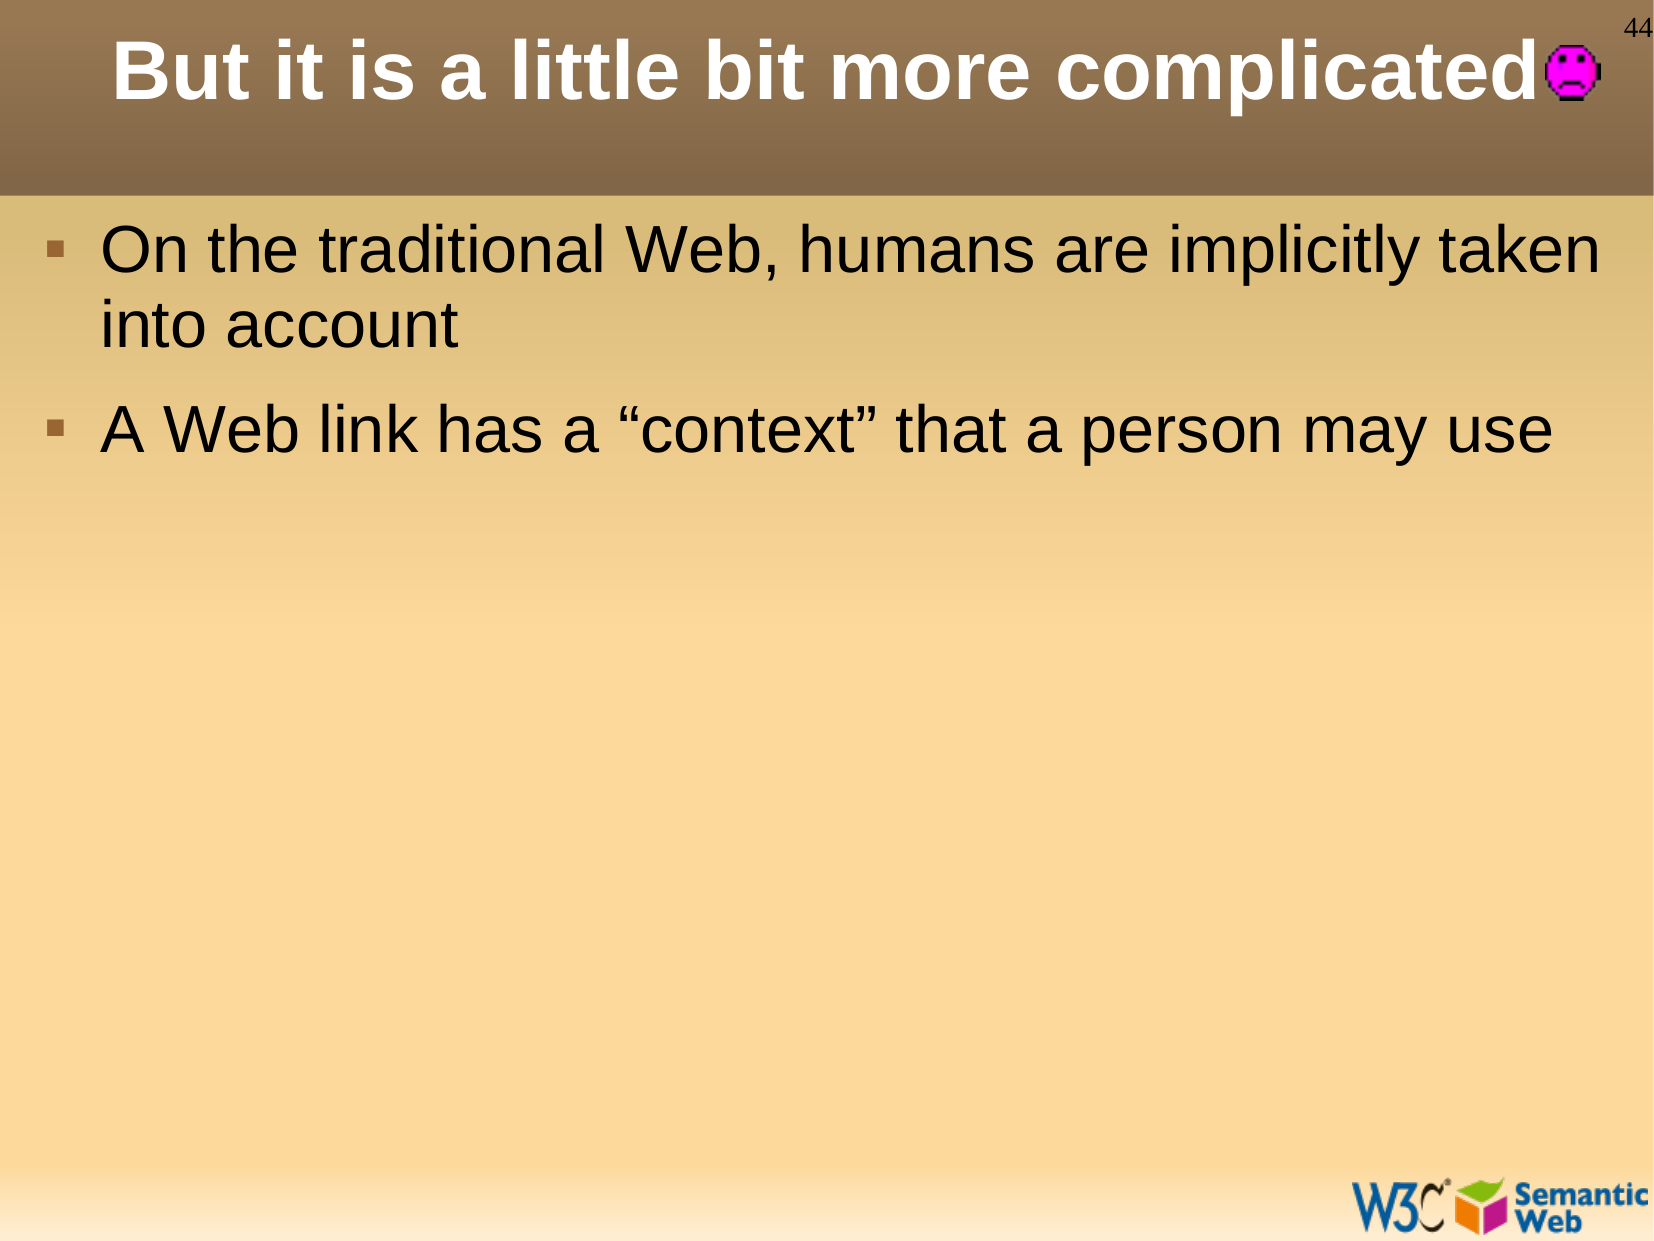

# But it is a little bit more complicated
44
On the traditional Web, humans are implicitly taken into account
A Web link has a “context” that a person may use